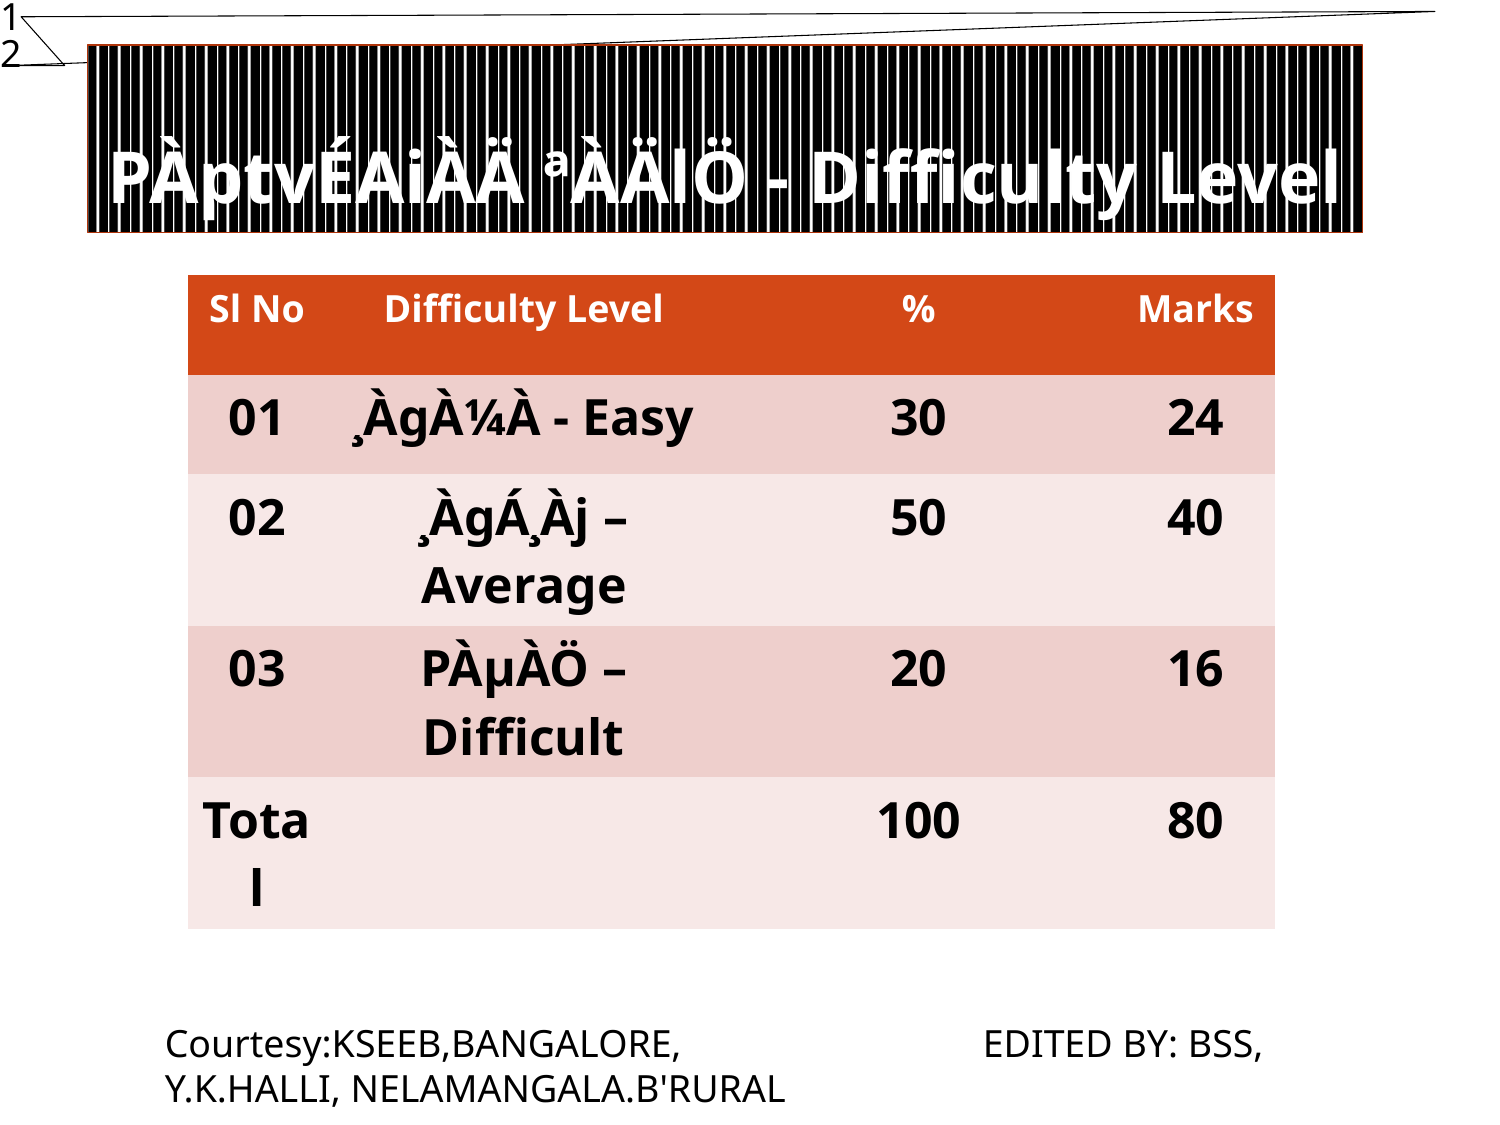

# PÀptvÉAiÀÄ ªÀÄlÖ - Difficulty Level
| Sl No | Difficulty Level | % | Marks |
| --- | --- | --- | --- |
| 01 | ¸ÀgÀ¼À - Easy | 30 | 24 |
| 02 | ¸ÀgÁ¸Àj – Average | 50 | 40 |
| 03 | PÀµÀÖ – Difficult | 20 | 16 |
| Total | | 100 | 80 |
Courtesy:KSEEB,BANGALORE, EDITED BY: BSS, Y.K.HALLI, NELAMANGALA.B'RURAL